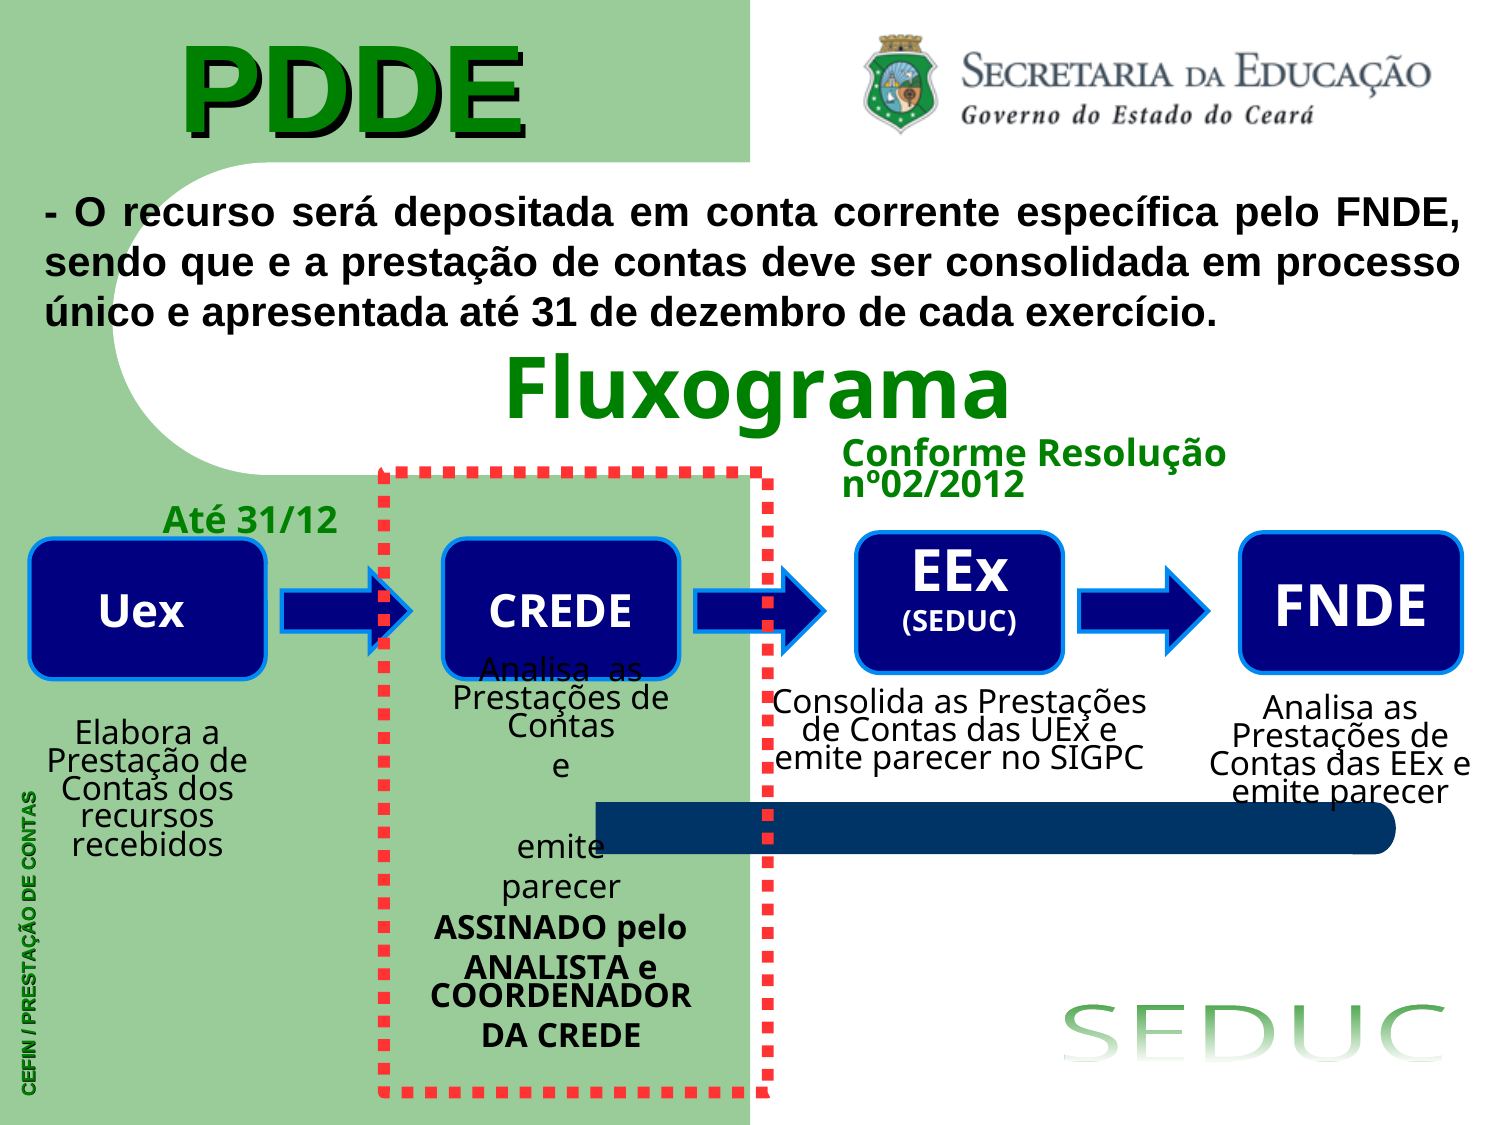

PDDE
- O recurso será depositada em conta corrente específica pelo FNDE, sendo que e a prestação de contas deve ser consolidada em processo único e apresentada até 31 de dezembro de cada exercício.
 Fluxograma
Até 31/12
Conforme Resolução nº02/2012
EEx (SEDUC)
FNDE
Uex
CREDE
Consolida as Prestações de Contas das UEx e emite parecer no SIGPC
Analisa as Prestações de Contas das EEx e emite parecer
Elabora a Prestação de Contas dos recursos recebidos
Analisa as Prestações de Contas
e
 emite
parecer
ASSINADO pelo
ANALISTA e COORDENADOR
DA CREDE
 CEFIN / PRESTAÇÃO DE CONTAS
SEDUC